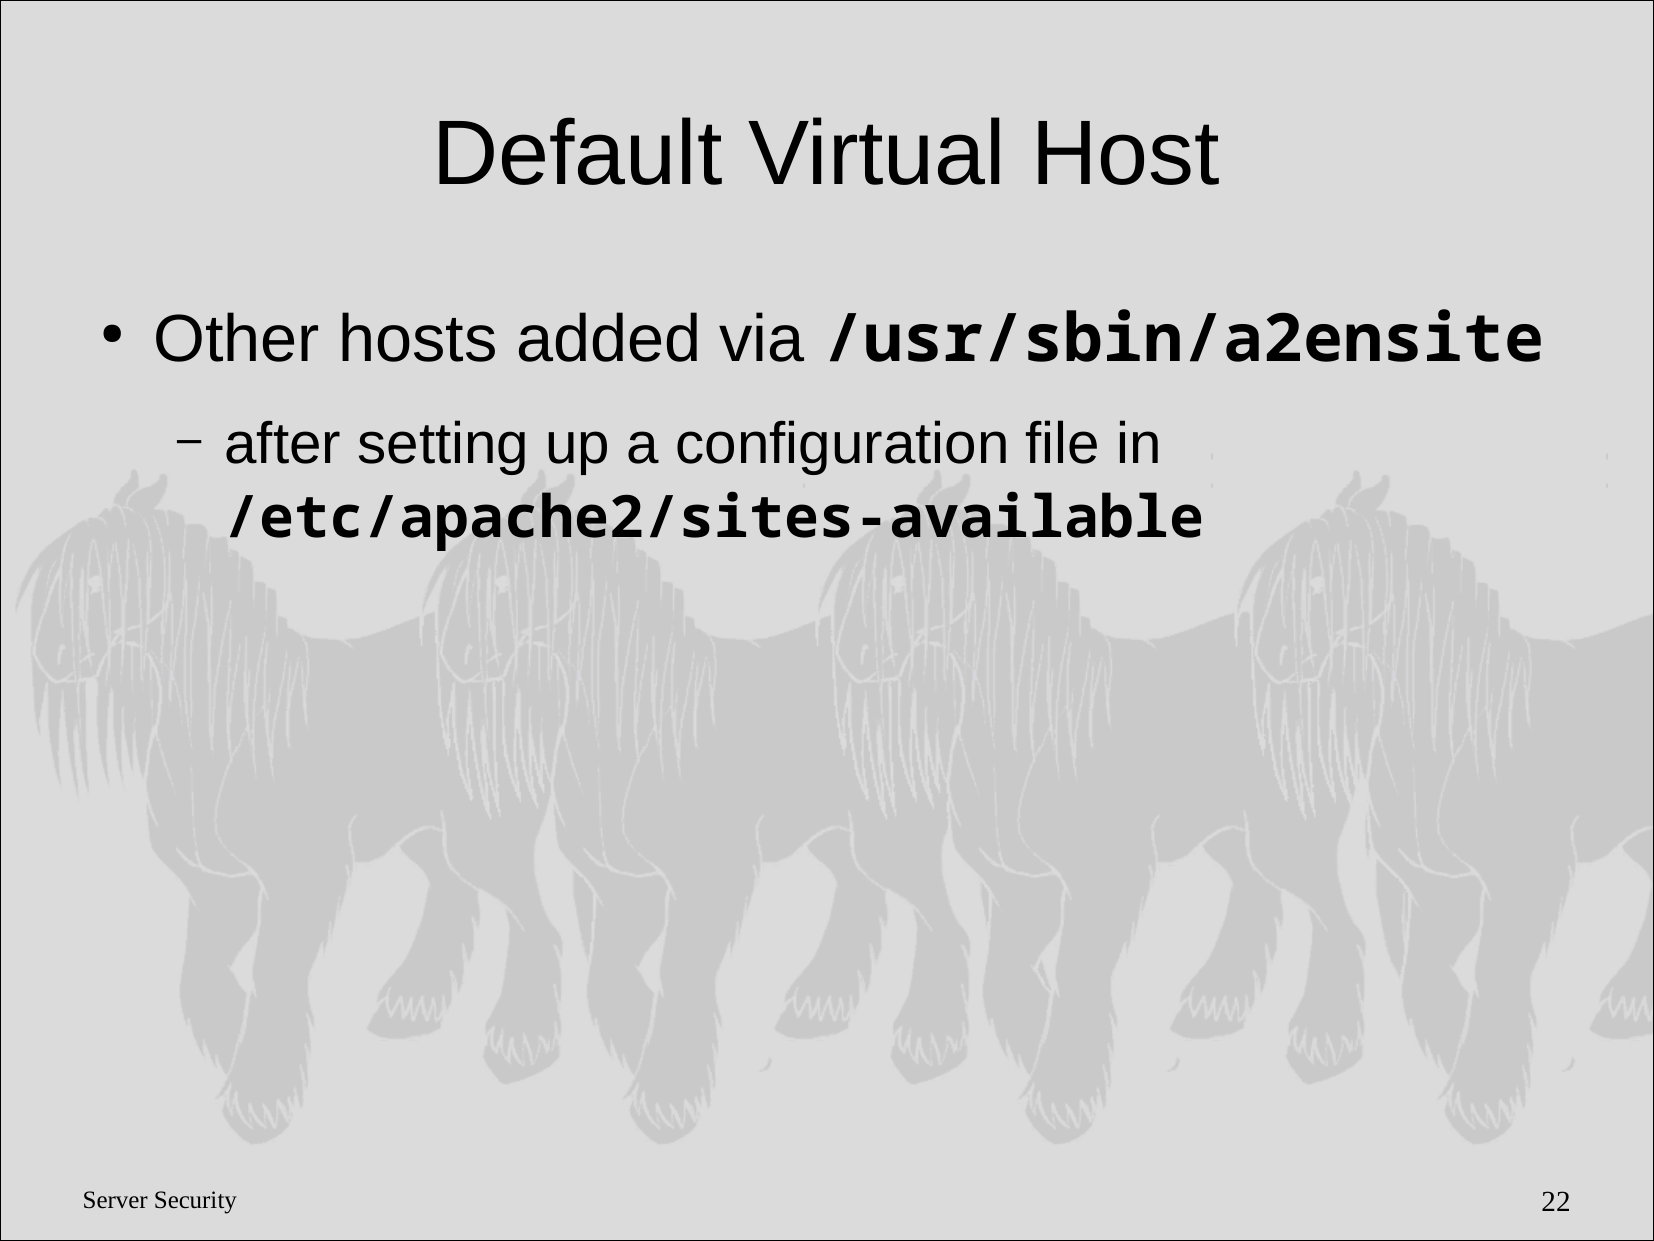

# Default Virtual Host
Other hosts added via /usr/sbin/a2ensite
after setting up a configuration file in
/etc/apache2/sites-available